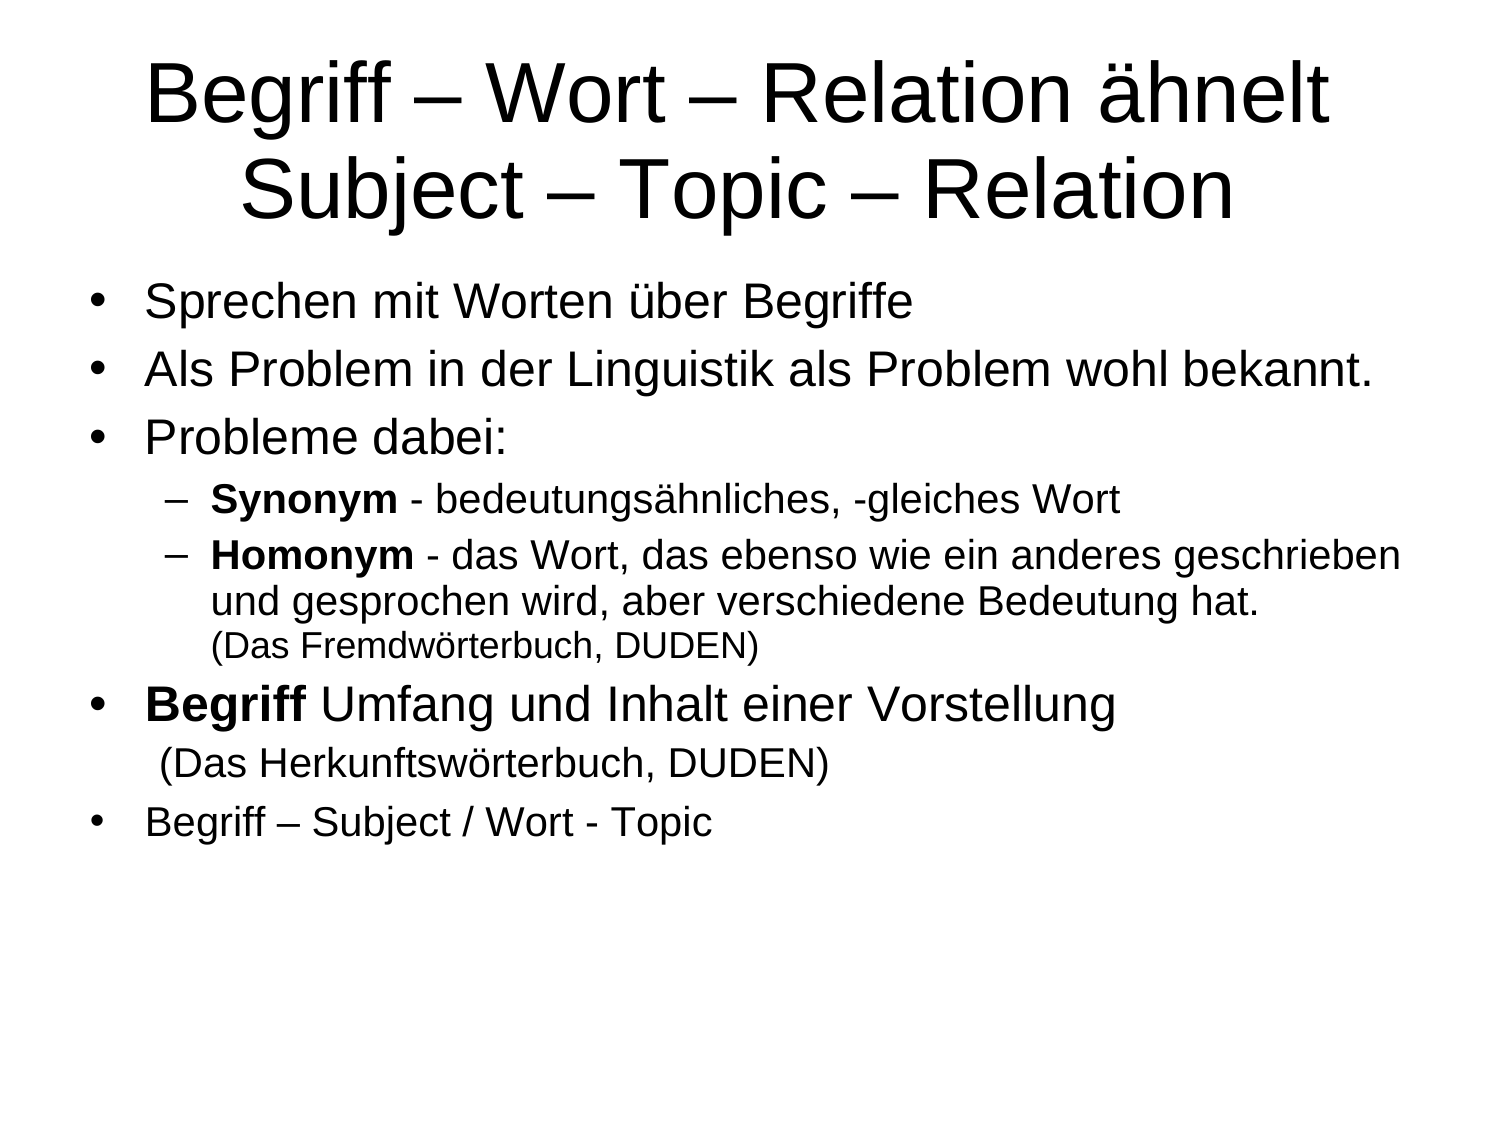

# Begriff – Wort – Relation ähnelt Subject – Topic – Relation
Sprechen mit Worten über Begriffe
Als Problem in der Linguistik als Problem wohl bekannt.
Probleme dabei:
Synonym - bedeutungsähnliches, -gleiches Wort
Homonym - das Wort, das ebenso wie ein anderes geschrieben und gesprochen wird, aber verschiedene Bedeutung hat.
(Das Fremdwörterbuch, DUDEN)
Begriff Umfang und Inhalt einer Vorstellung
 (Das Herkunftswörterbuch, DUDEN)
Begriff – Subject / Wort - Topic